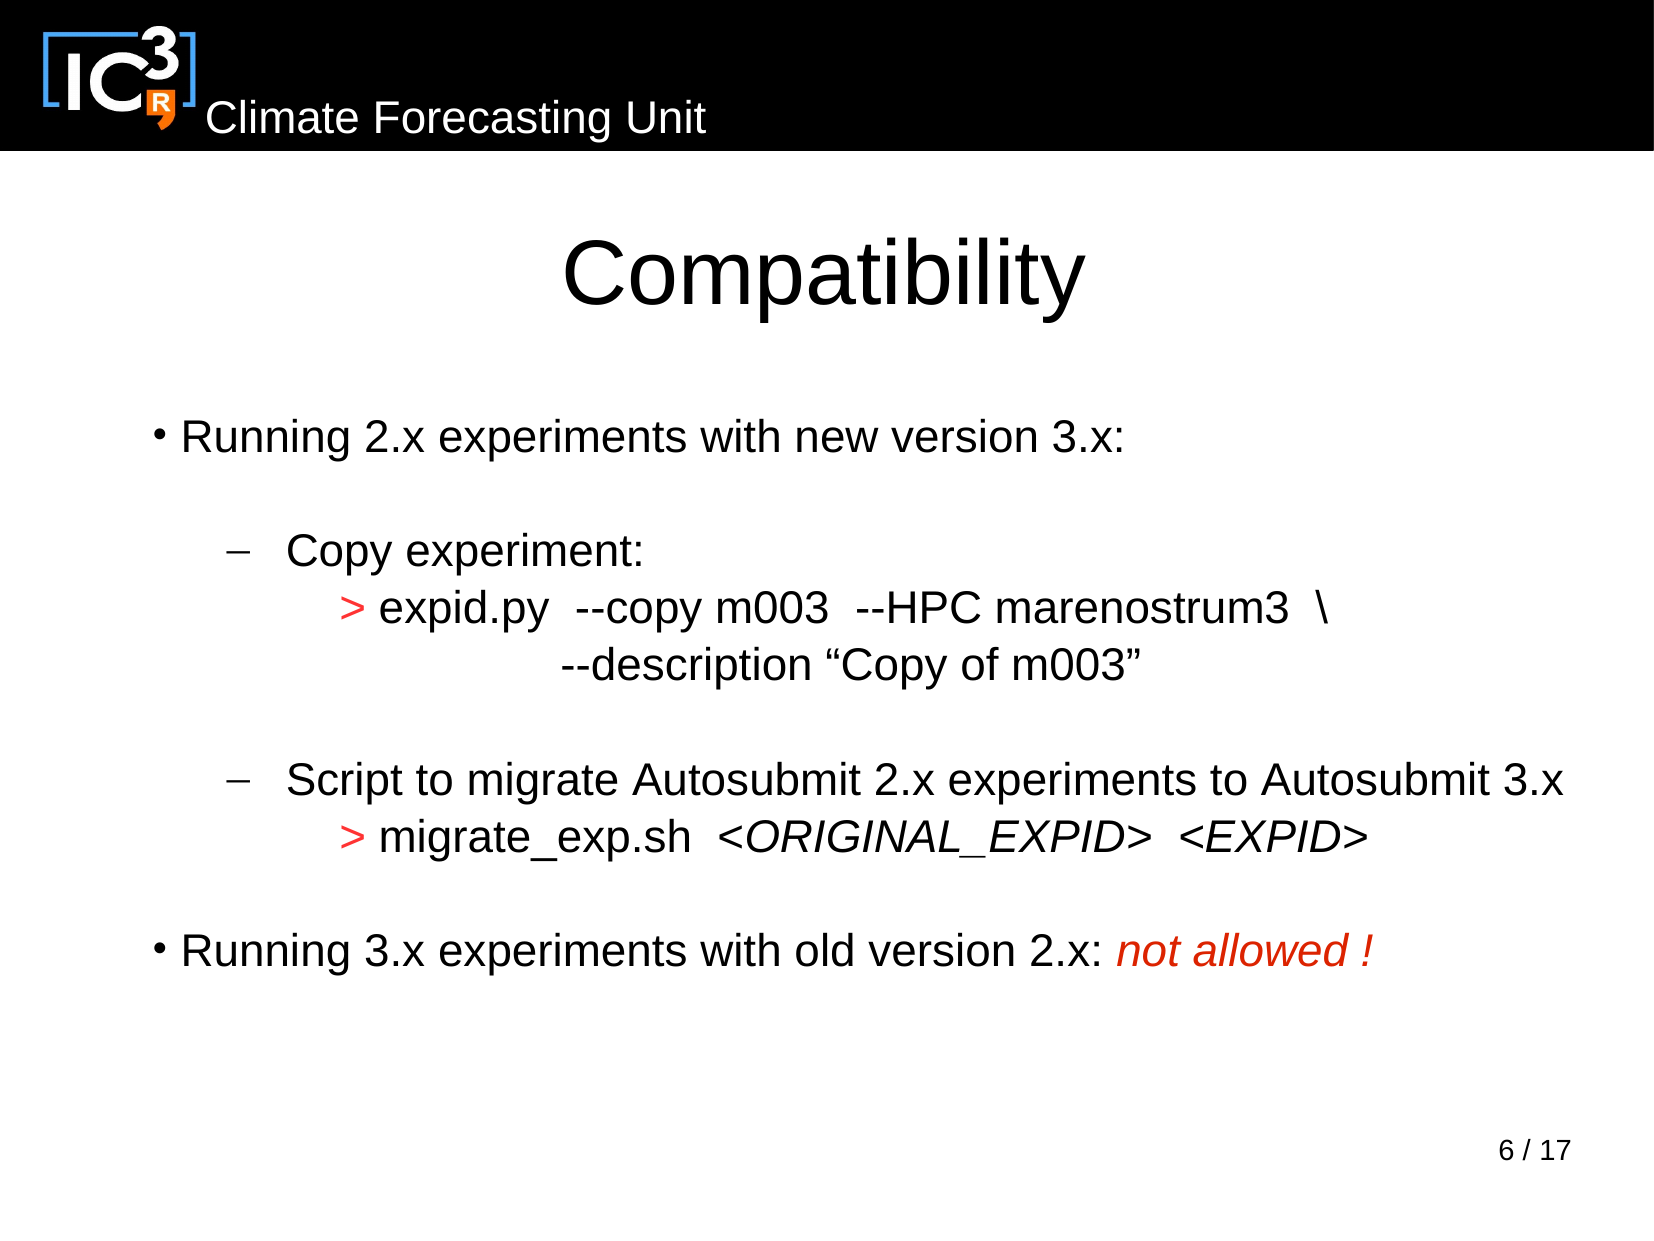

Compatibility
 Running 2.x experiments with new version 3.x:
 Copy experiment:
> expid.py --copy m003 --HPC marenostrum3 \ 				--description “Copy of m003”
 Script to migrate Autosubmit 2.x experiments to Autosubmit 3.x
> migrate_exp.sh <ORIGINAL_EXPID> <EXPID>
 Running 3.x experiments with old version 2.x: not allowed !
6